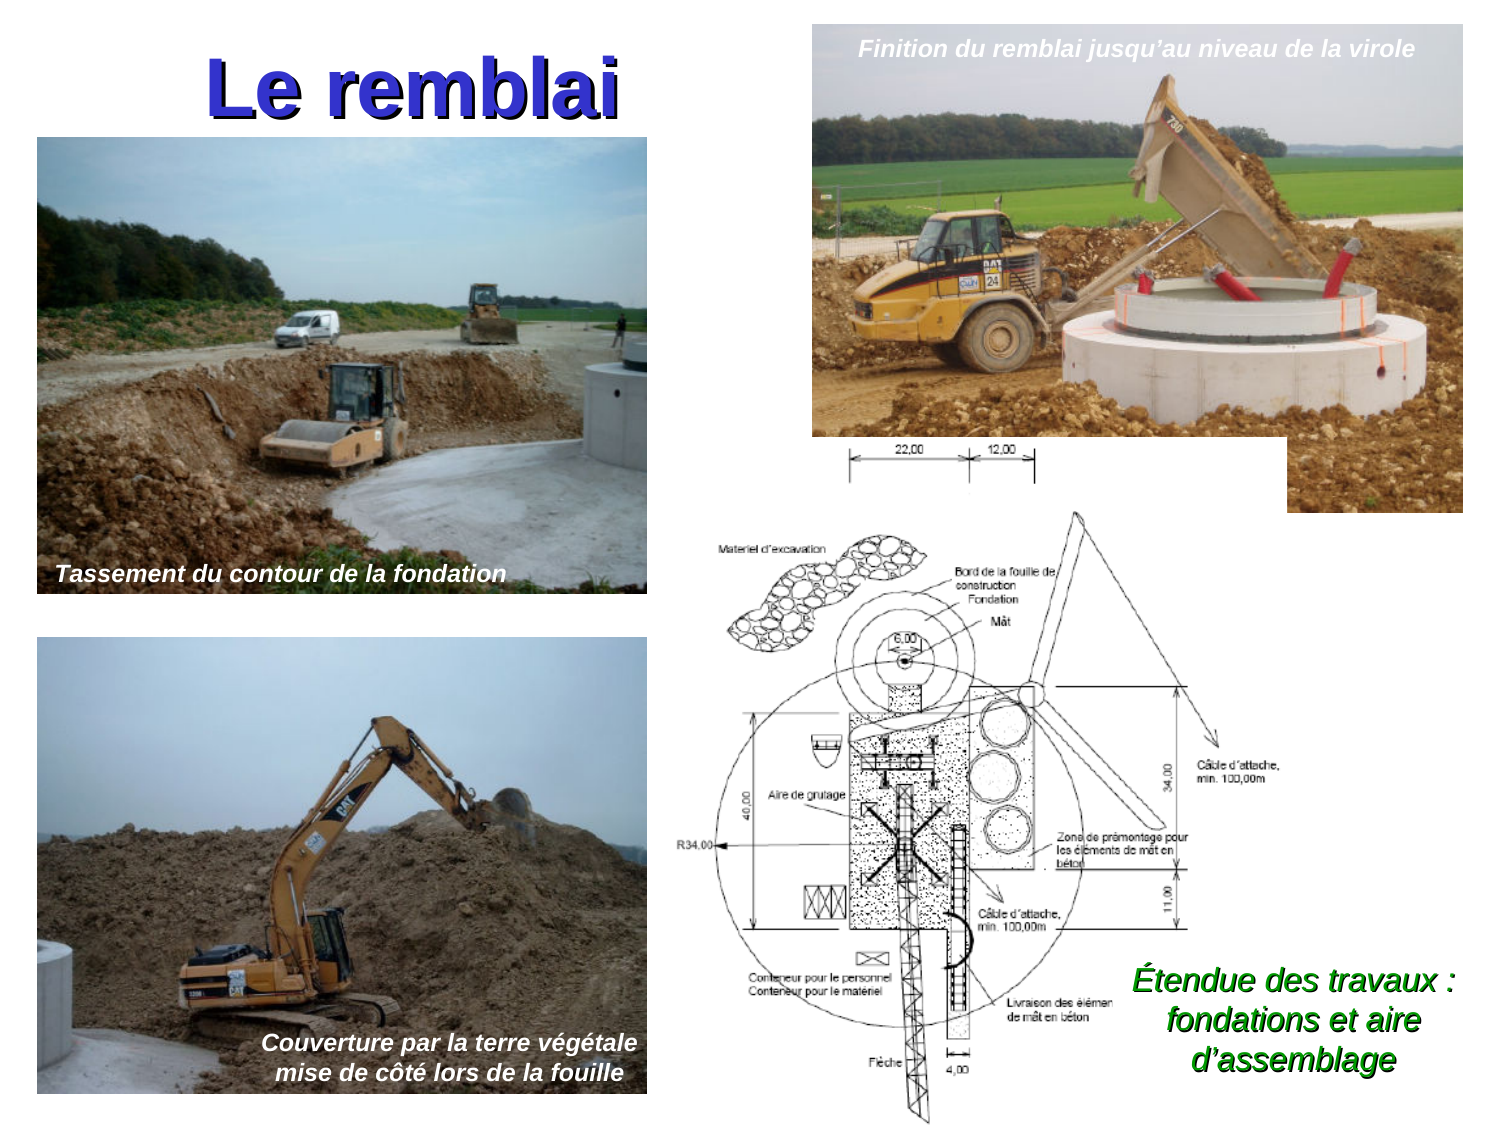

Le remblai
Finition du remblai jusqu’au niveau de la virole
18 pieux de 9m,  450 mm, 12 t
Tassement du contour de la fondation
Étendue des travaux : fondations et aire d’assemblage
Couverture par la terre végétale mise de côté lors de la fouille
Plus de 20 t de ferraille
250 m3 de béton